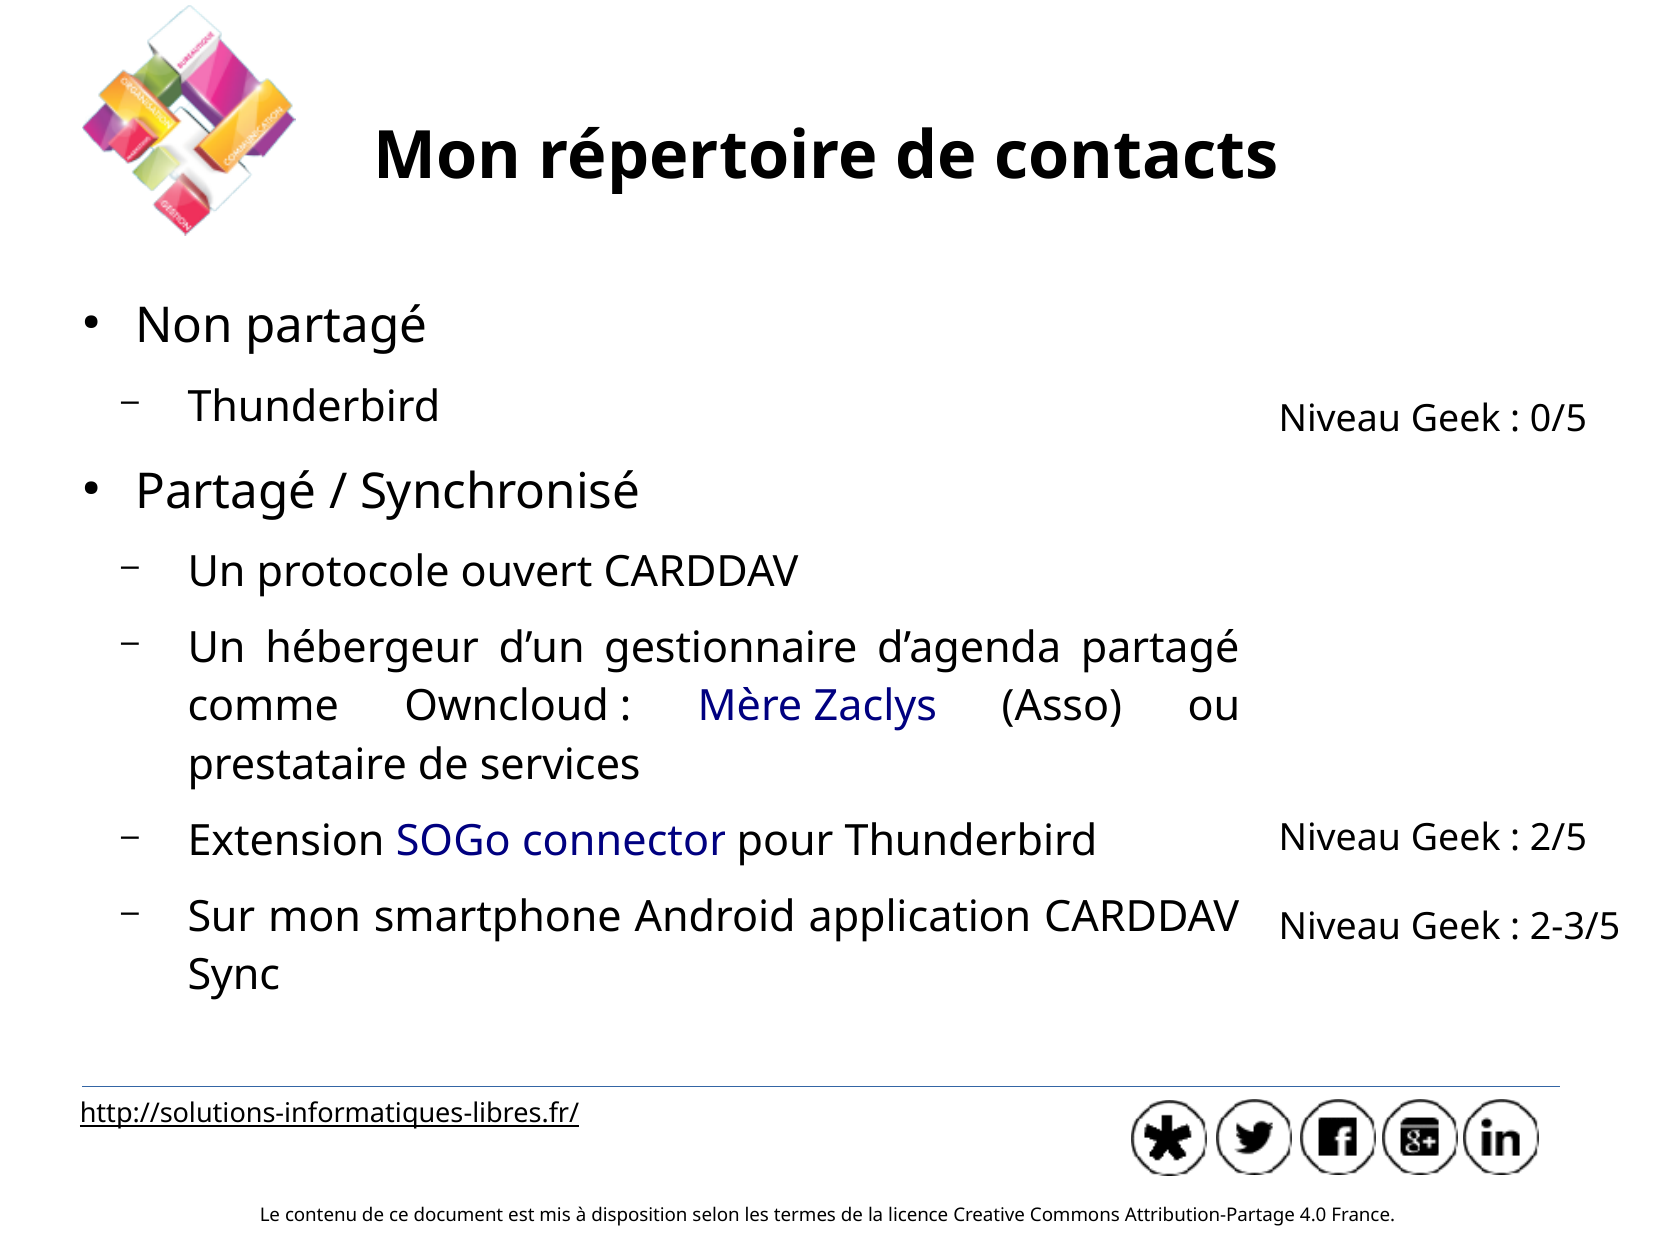

# Mon répertoire de contacts
Non partagé
Thunderbird
Partagé / Synchronisé
Un protocole ouvert CARDDAV
Un hébergeur d’un gestionnaire d’agenda partagé comme Owncloud : Mère Zaclys (Asso) ou prestataire de services
Extension SOGo connector pour Thunderbird
Sur mon smartphone Android application CARDDAV Sync
Niveau Geek : 0/5
Niveau Geek : 2/5
Niveau Geek : 2-3/5